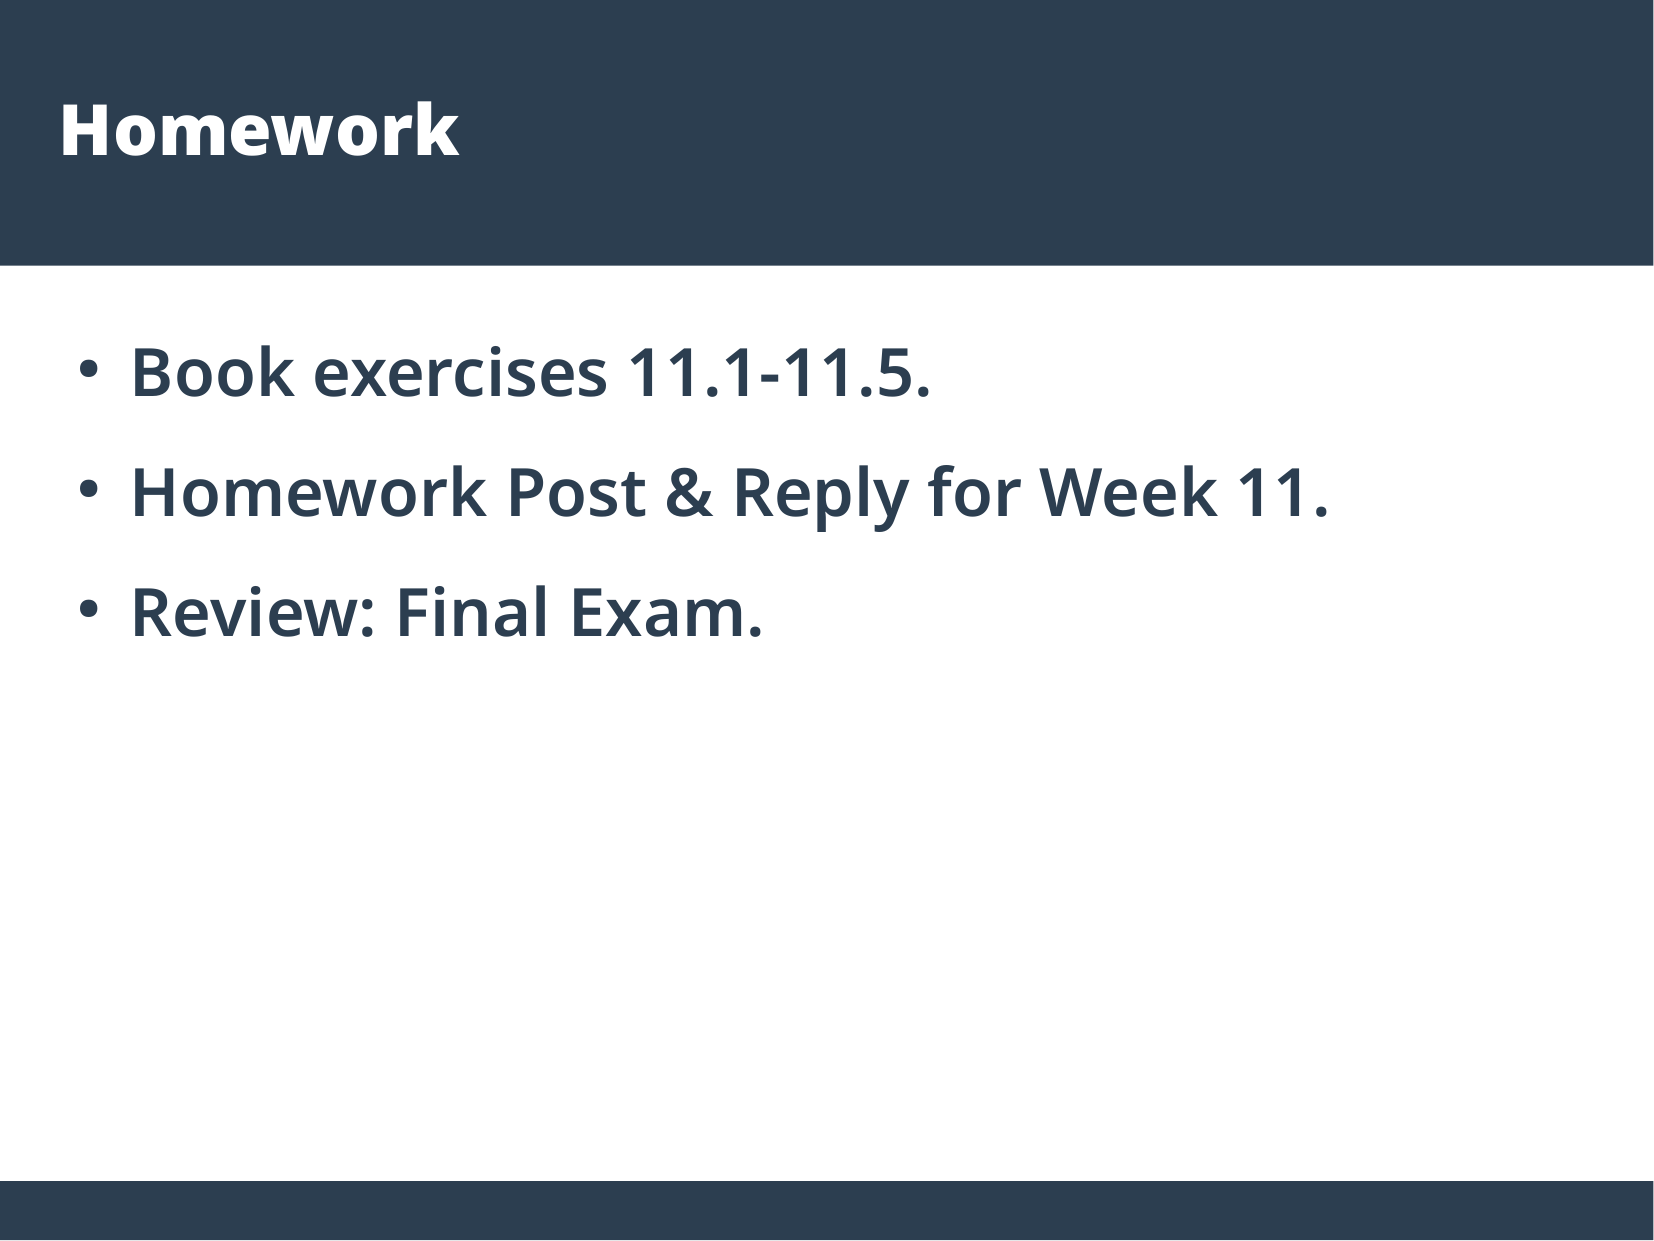

# Homework
Book exercises 11.1-11.5.
Homework Post & Reply for Week 11.
Review: Final Exam.